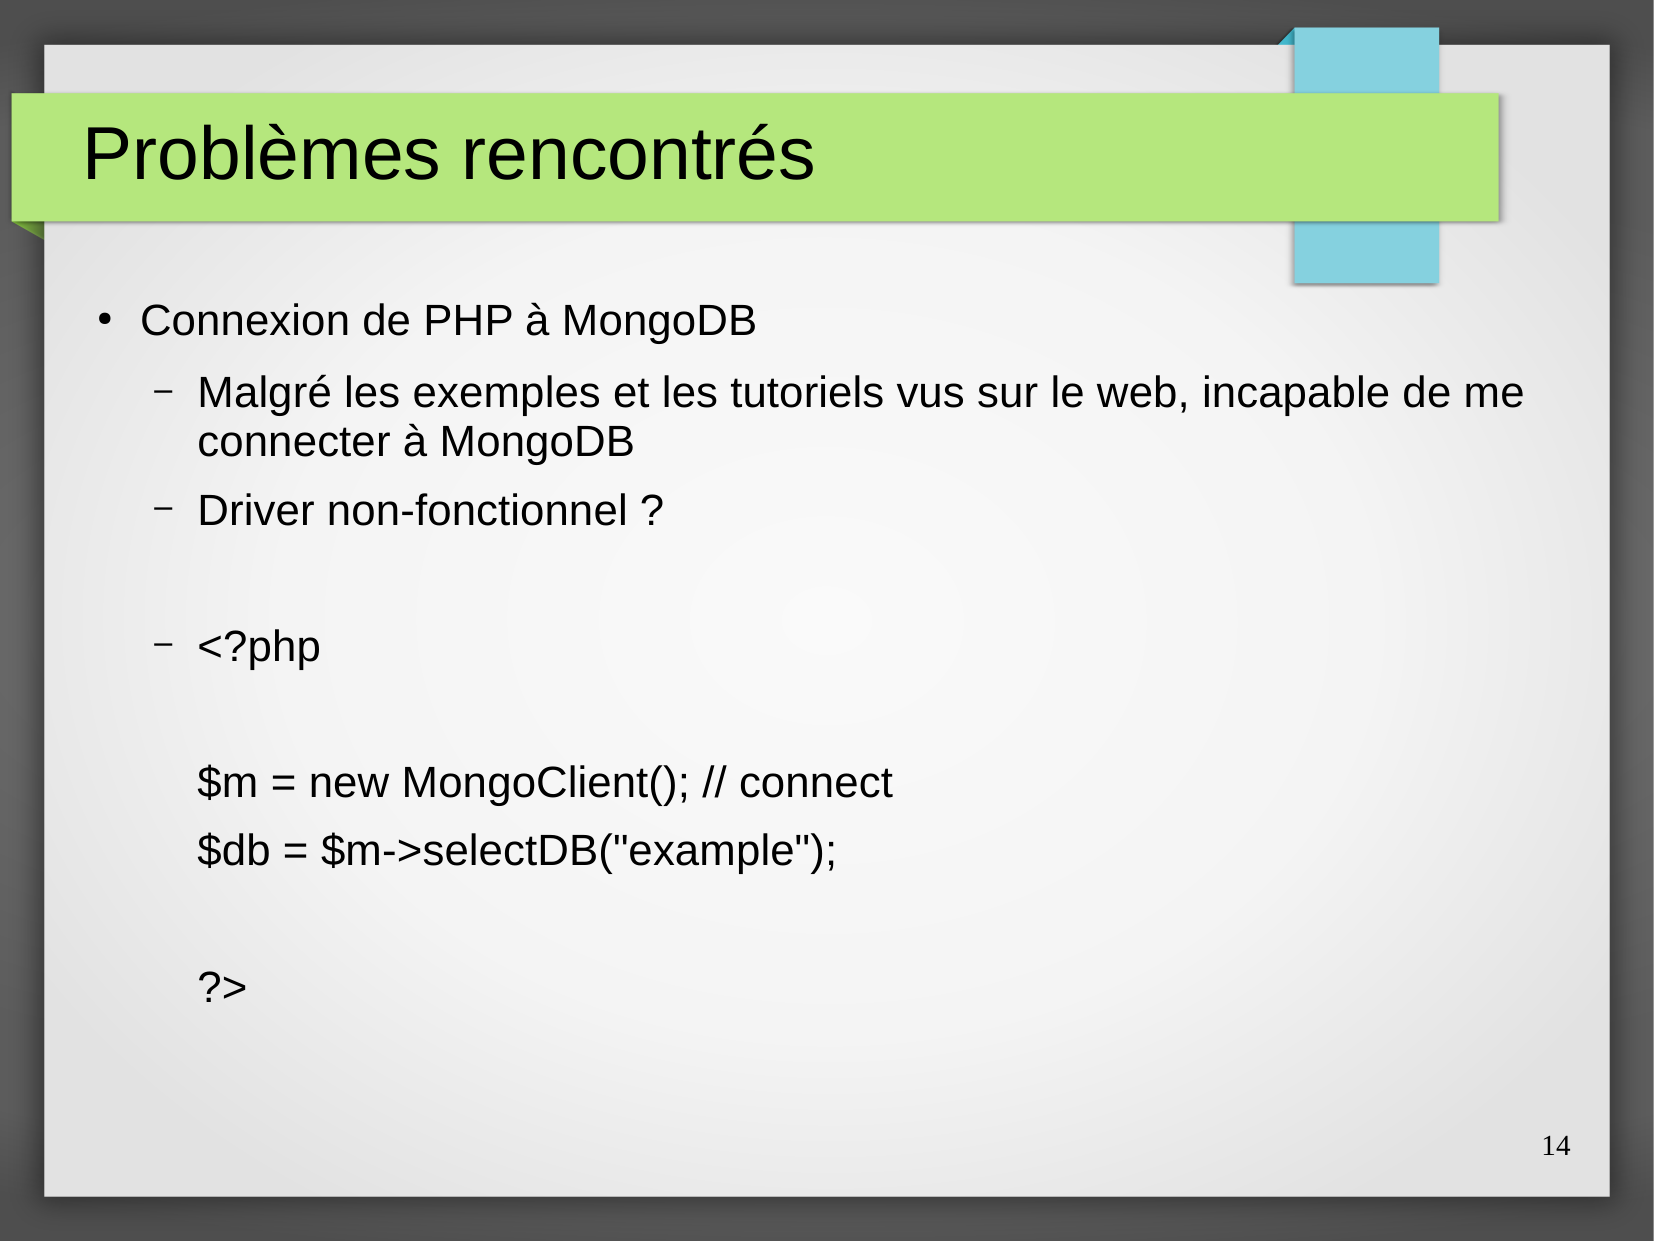

# Problèmes rencontrés
Connexion de PHP à MongoDB
Malgré les exemples et les tutoriels vus sur le web, incapable de me connecter à MongoDB
Driver non-fonctionnel ?
<?php
$m = new MongoClient(); // connect
$db = $m->selectDB("example");
?>
14